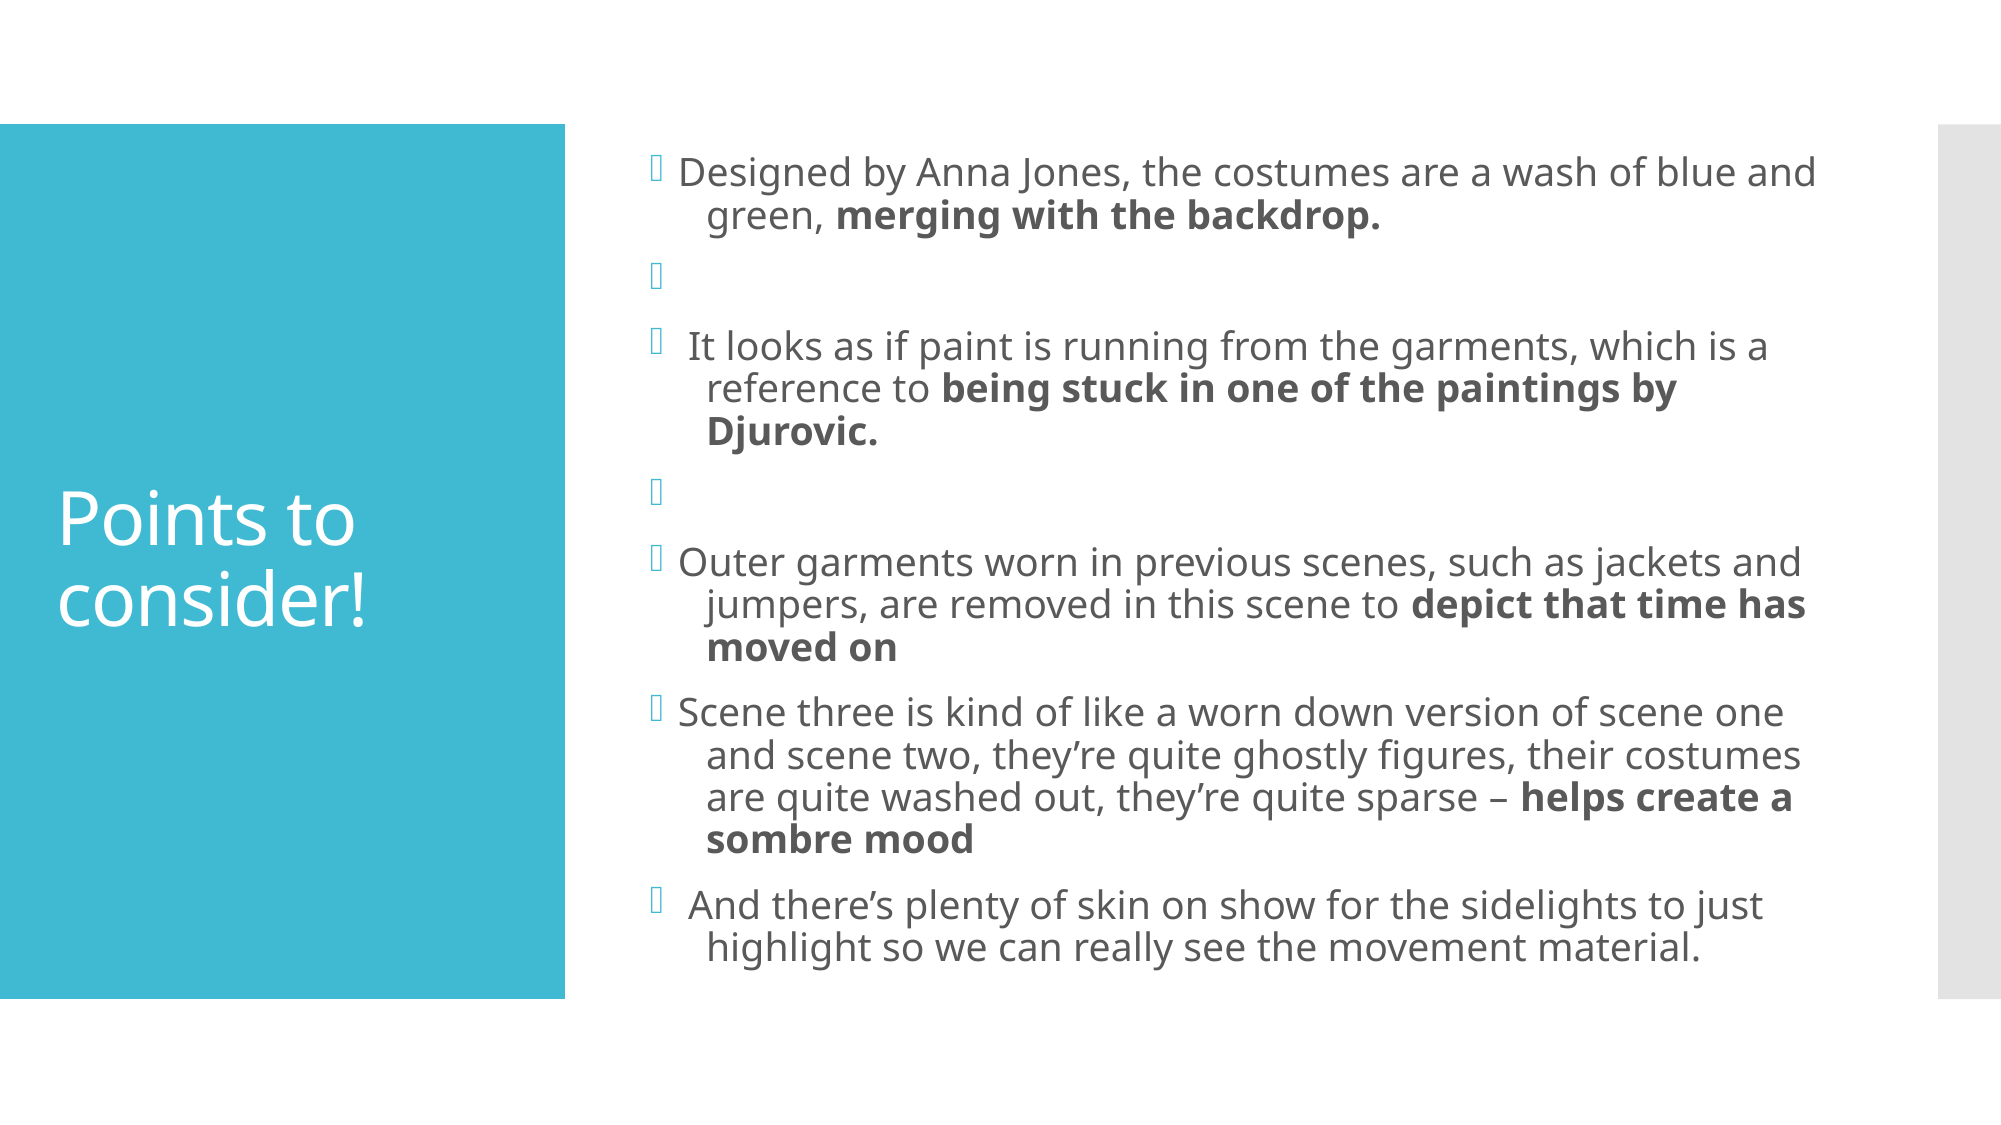

Designed by Anna Jones, the costumes are a wash of blue and green, merging with the backdrop.
 It looks as if paint is running from the garments, which is a reference to being stuck in one of the paintings by Djurovic.
Outer garments worn in previous scenes, such as jackets and jumpers, are removed in this scene to depict that time has moved on
Scene three is kind of like a worn down version of scene one and scene two, they’re quite ghostly figures, their costumes are quite washed out, they’re quite sparse – helps create a sombre mood
 And there’s plenty of skin on show for the sidelights to just highlight so we can really see the movement material.
# Points to consider!